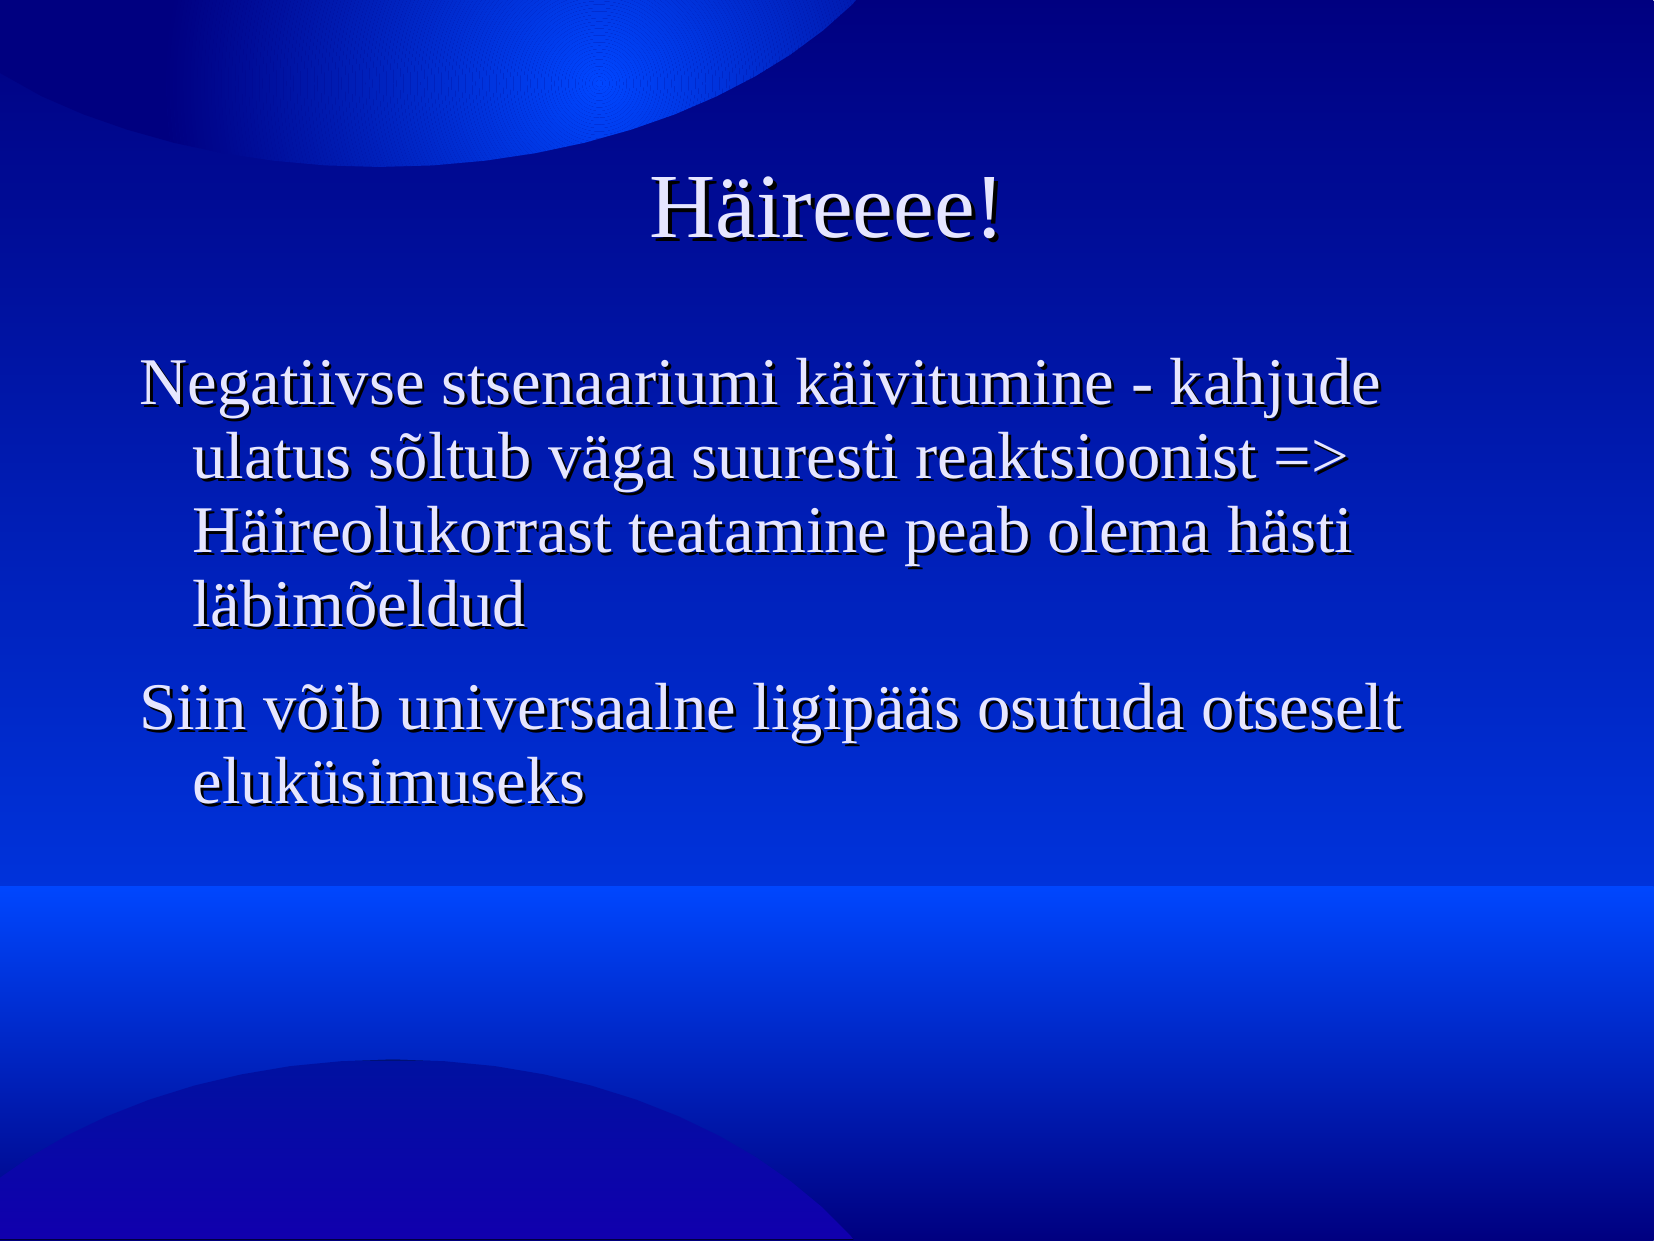

# Häireeee!
Negatiivse stsenaariumi käivitumine - kahjude ulatus sõltub väga suuresti reaktsioonist => Häireolukorrast teatamine peab olema hästi läbimõeldud
Siin võib universaalne ligipääs osutuda otseselt eluküsimuseks